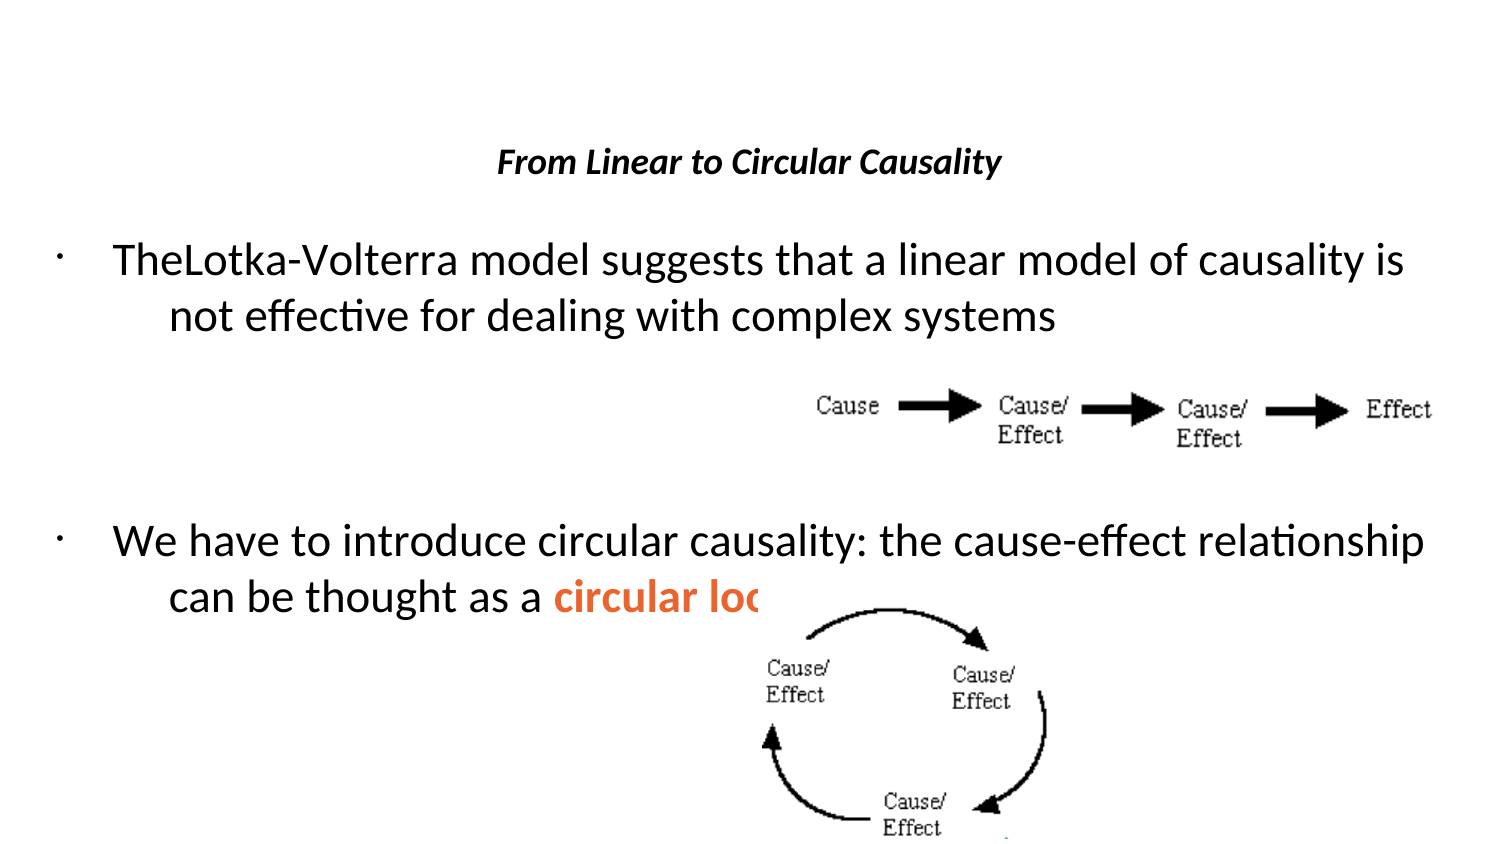

From Linear to Circular Causality
TheLotka-Volterra model suggests that a linear model of causality is not effective for dealing with complex systems
We have to introduce circular causality: the cause-effect relationship can be thought as a circular loop